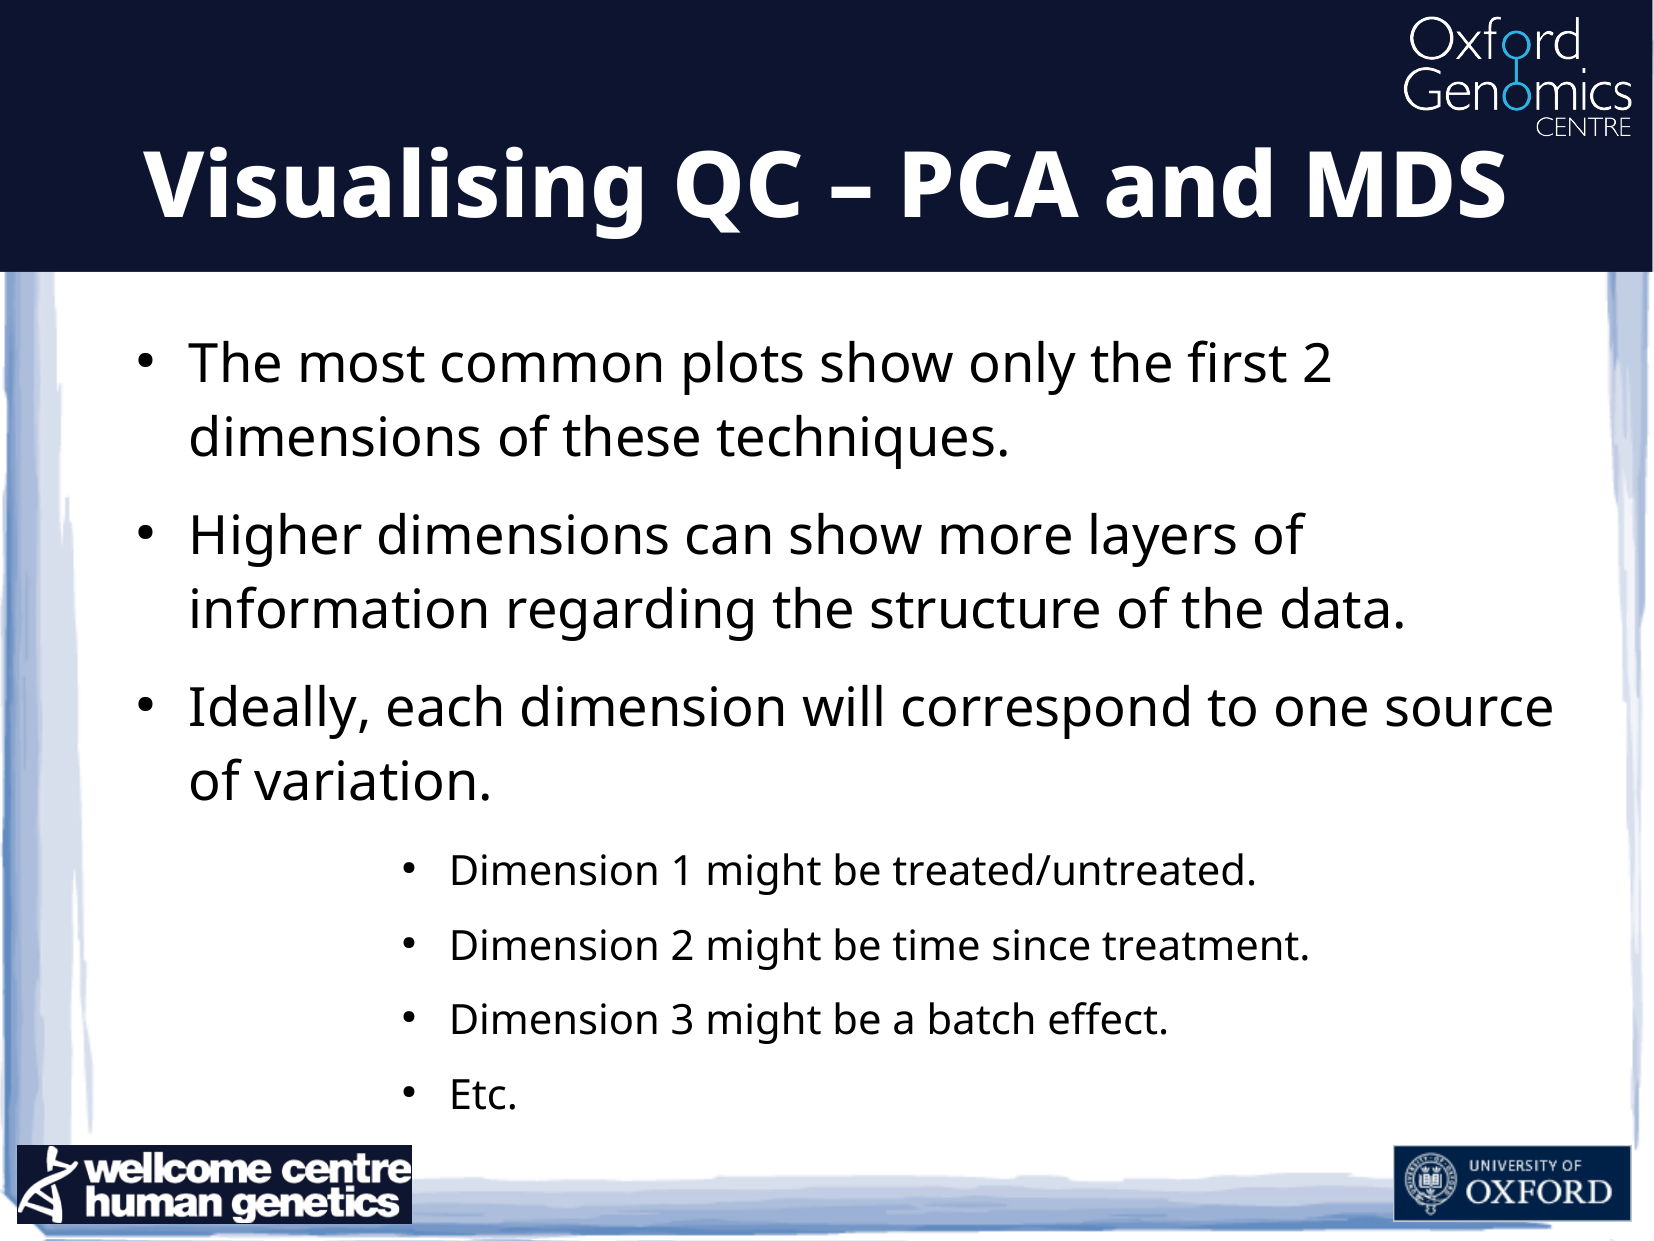

# Visualising QC – PCA and MDS
The most common plots show only the first 2 dimensions of these techniques.
Higher dimensions can show more layers of information regarding the structure of the data.
Ideally, each dimension will correspond to one source of variation.
Dimension 1 might be treated/untreated.
Dimension 2 might be time since treatment.
Dimension 3 might be a batch effect.
Etc.